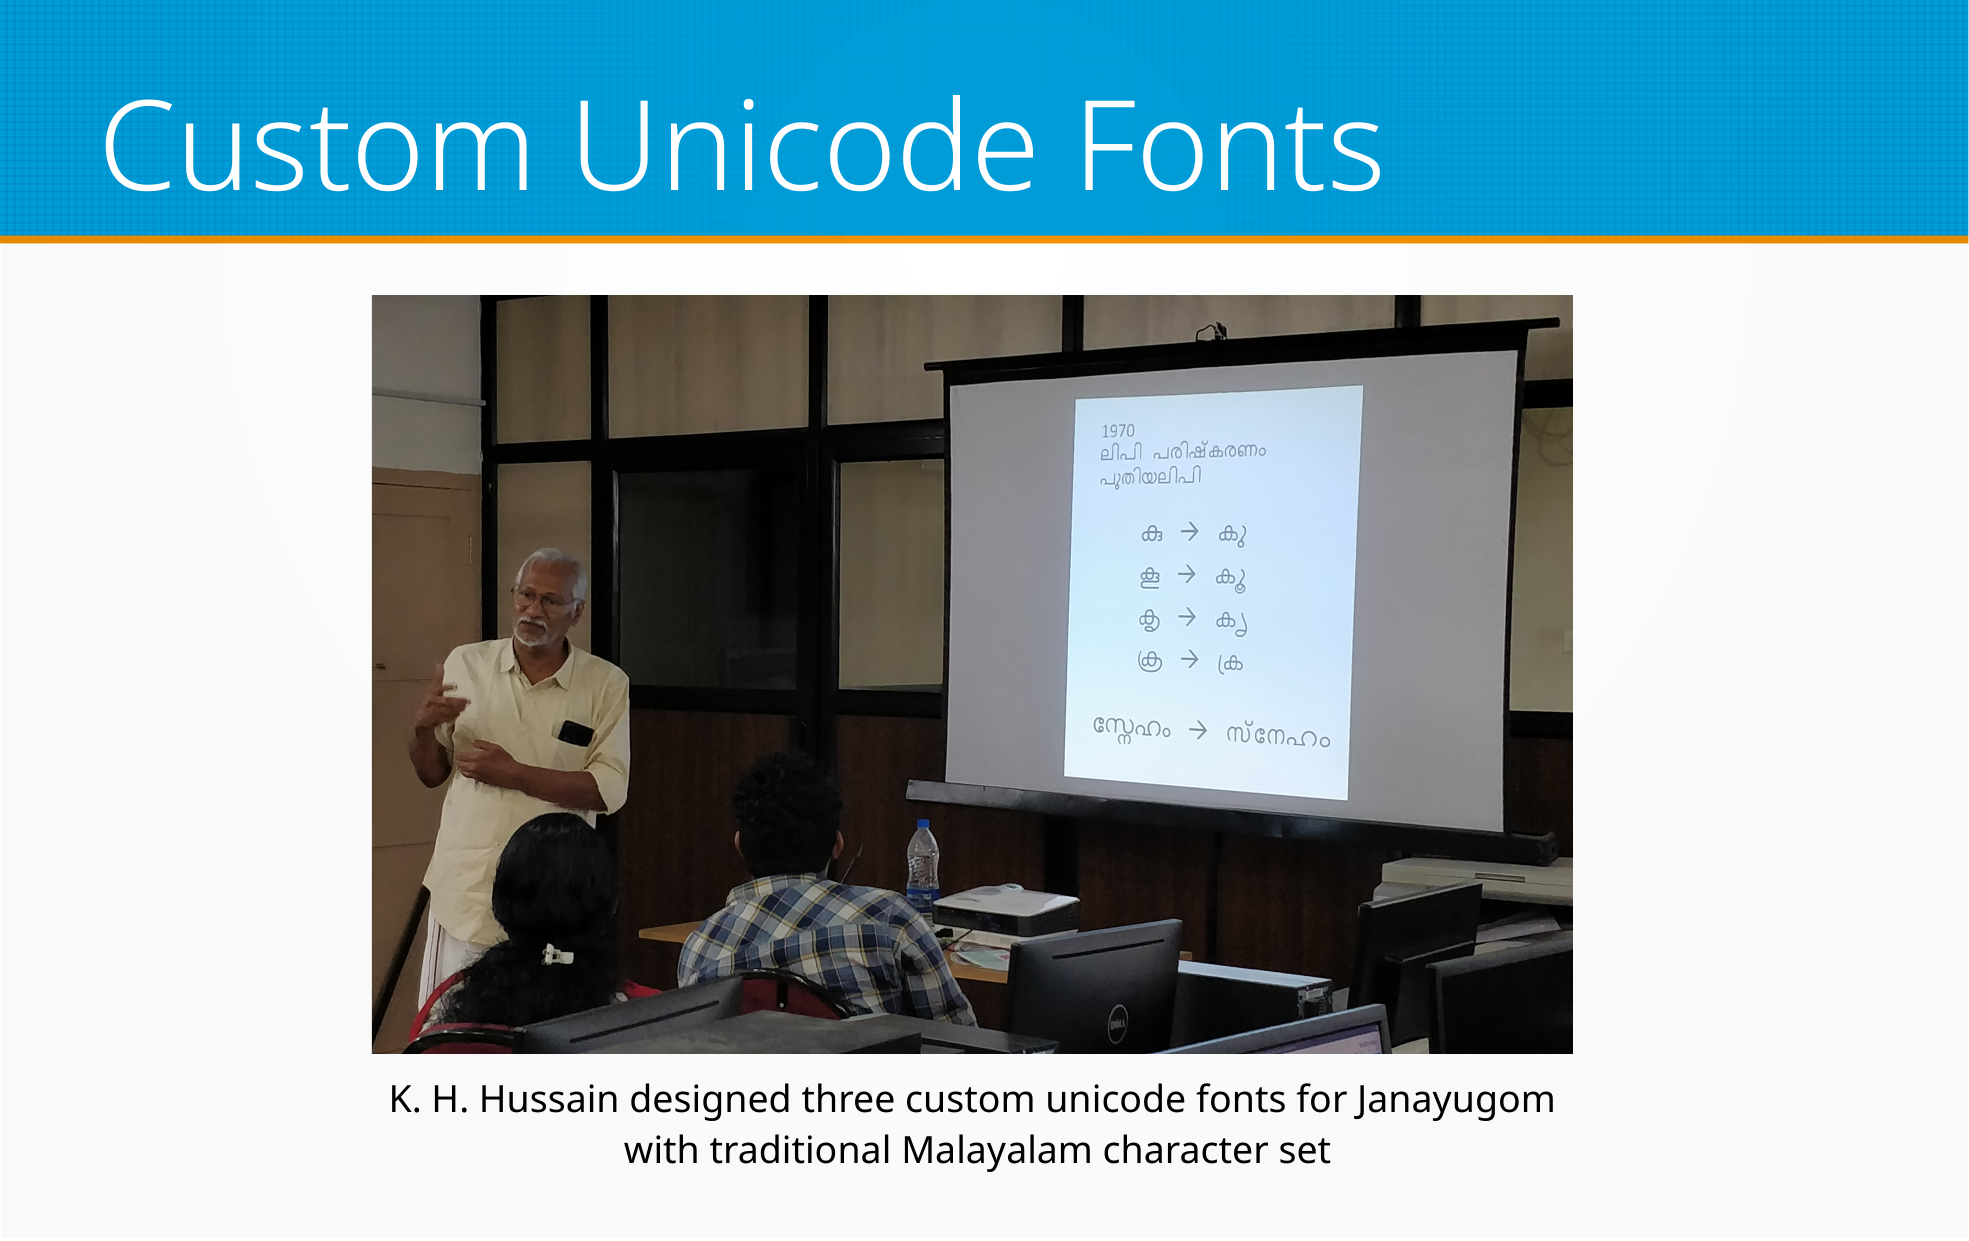

# Custom Unicode Fonts
K. H. Hussain designed three custom unicode fonts for Janayugom
with traditional Malayalam character set